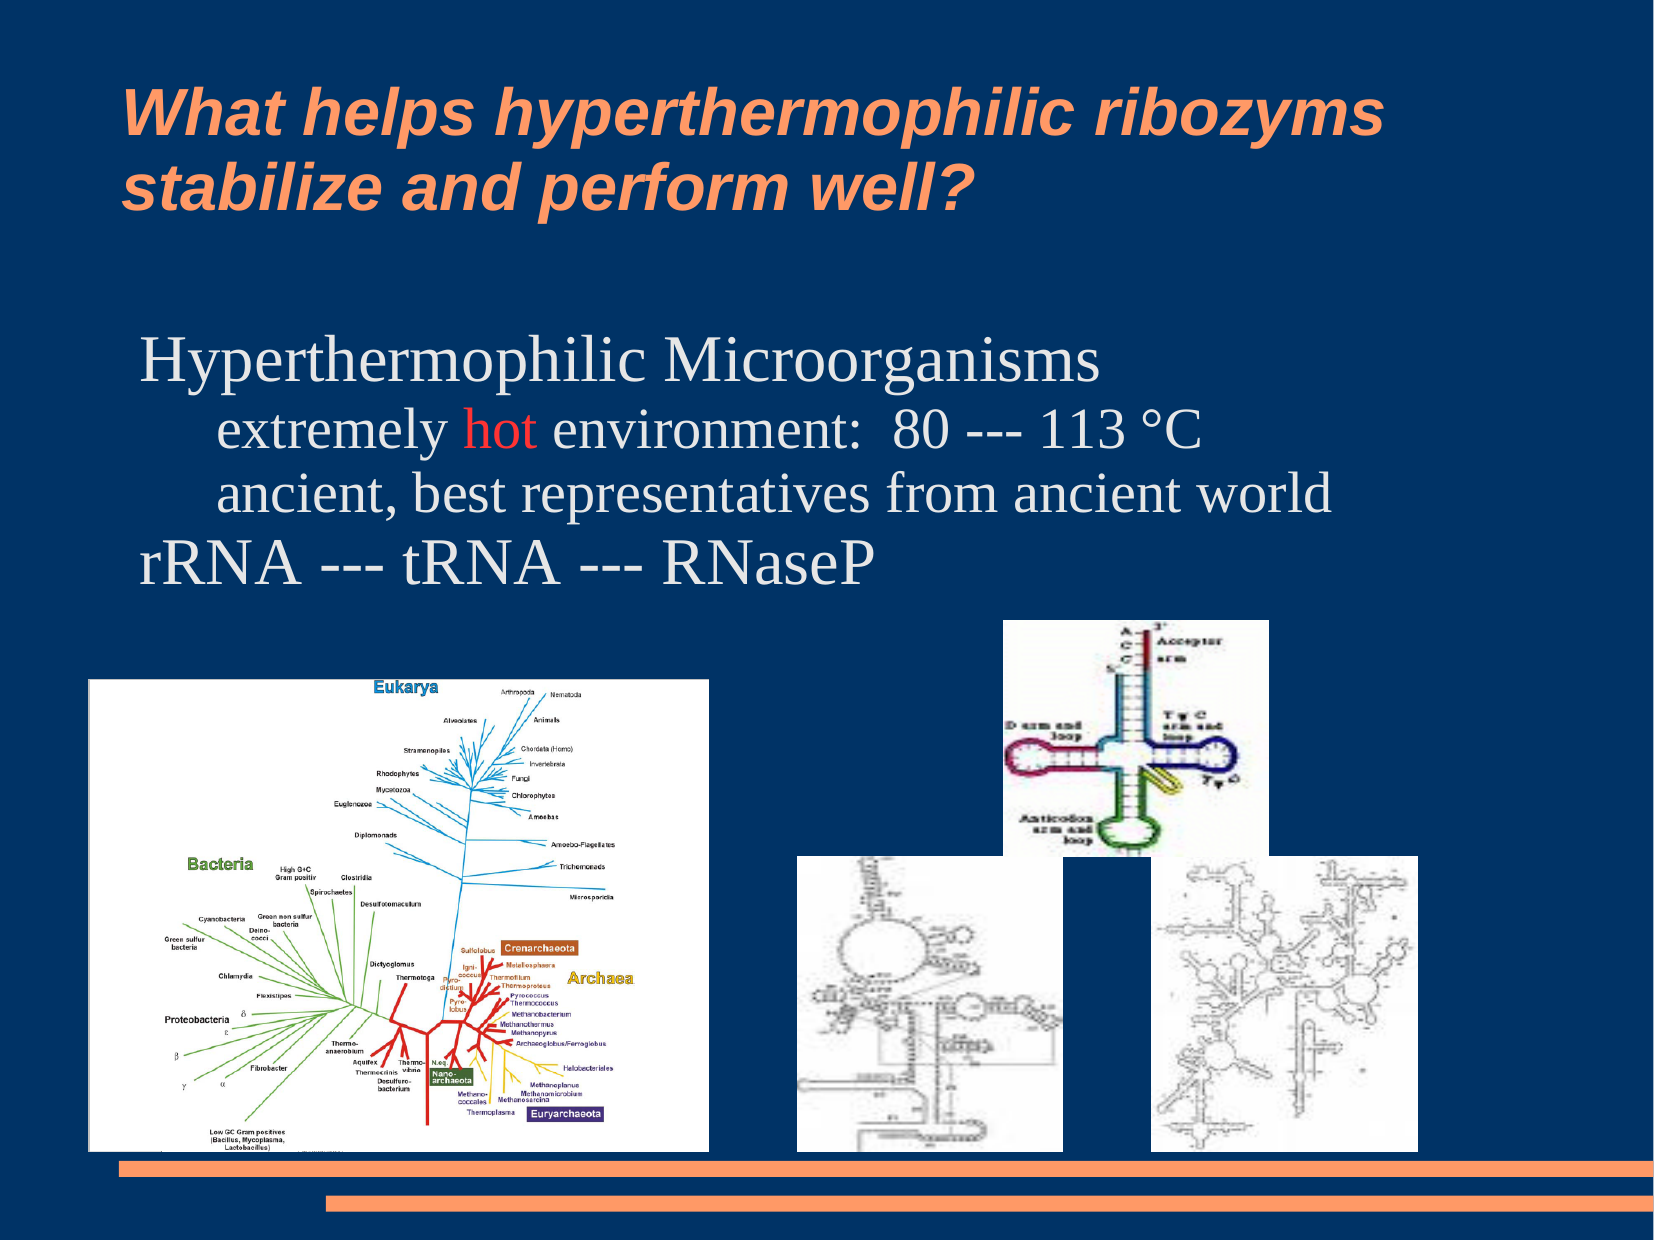

# What helps hyperthermophilic ribozyms stabilize and perform well?
Hyperthermophilic Microorganisms
extremely hot environment: 80 --- 113 °C
ancient, best representatives from ancient world
rRNA --- tRNA --- RNaseP